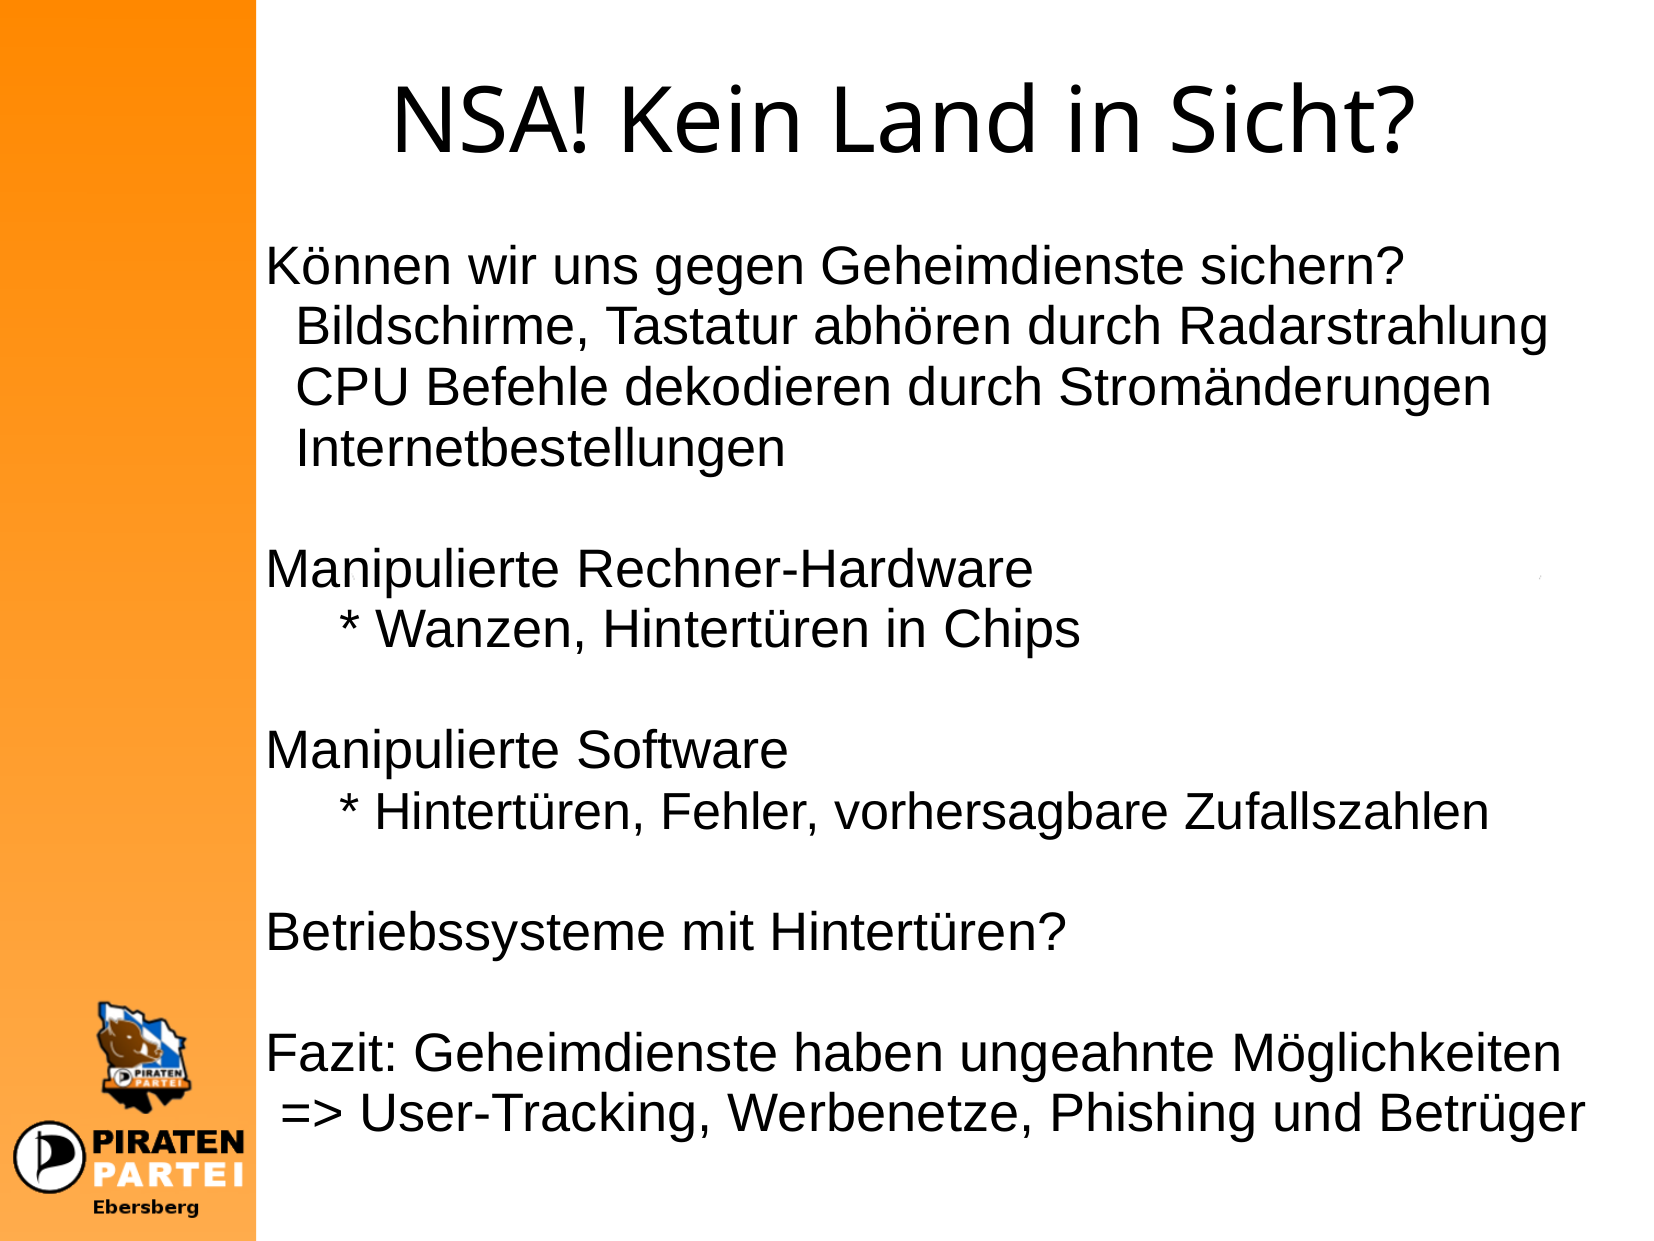

NSA! Kein Land in Sicht?
# Können wir uns gegen Geheimdienste sichern?
 Bildschirme, Tastatur abhören durch Radarstrahlung
 CPU Befehle dekodieren durch Stromänderungen
 Internetbestellungen
Manipulierte Rechner-Hardware
	* Wanzen, Hintertüren in Chips
Manipulierte Software
	* Hintertüren, Fehler, vorhersagbare Zufallszahlen
Betriebssysteme mit Hintertüren?
Fazit: Geheimdienste haben ungeahnte Möglichkeiten
 => User-Tracking, Werbenetze, Phishing und Betrüger